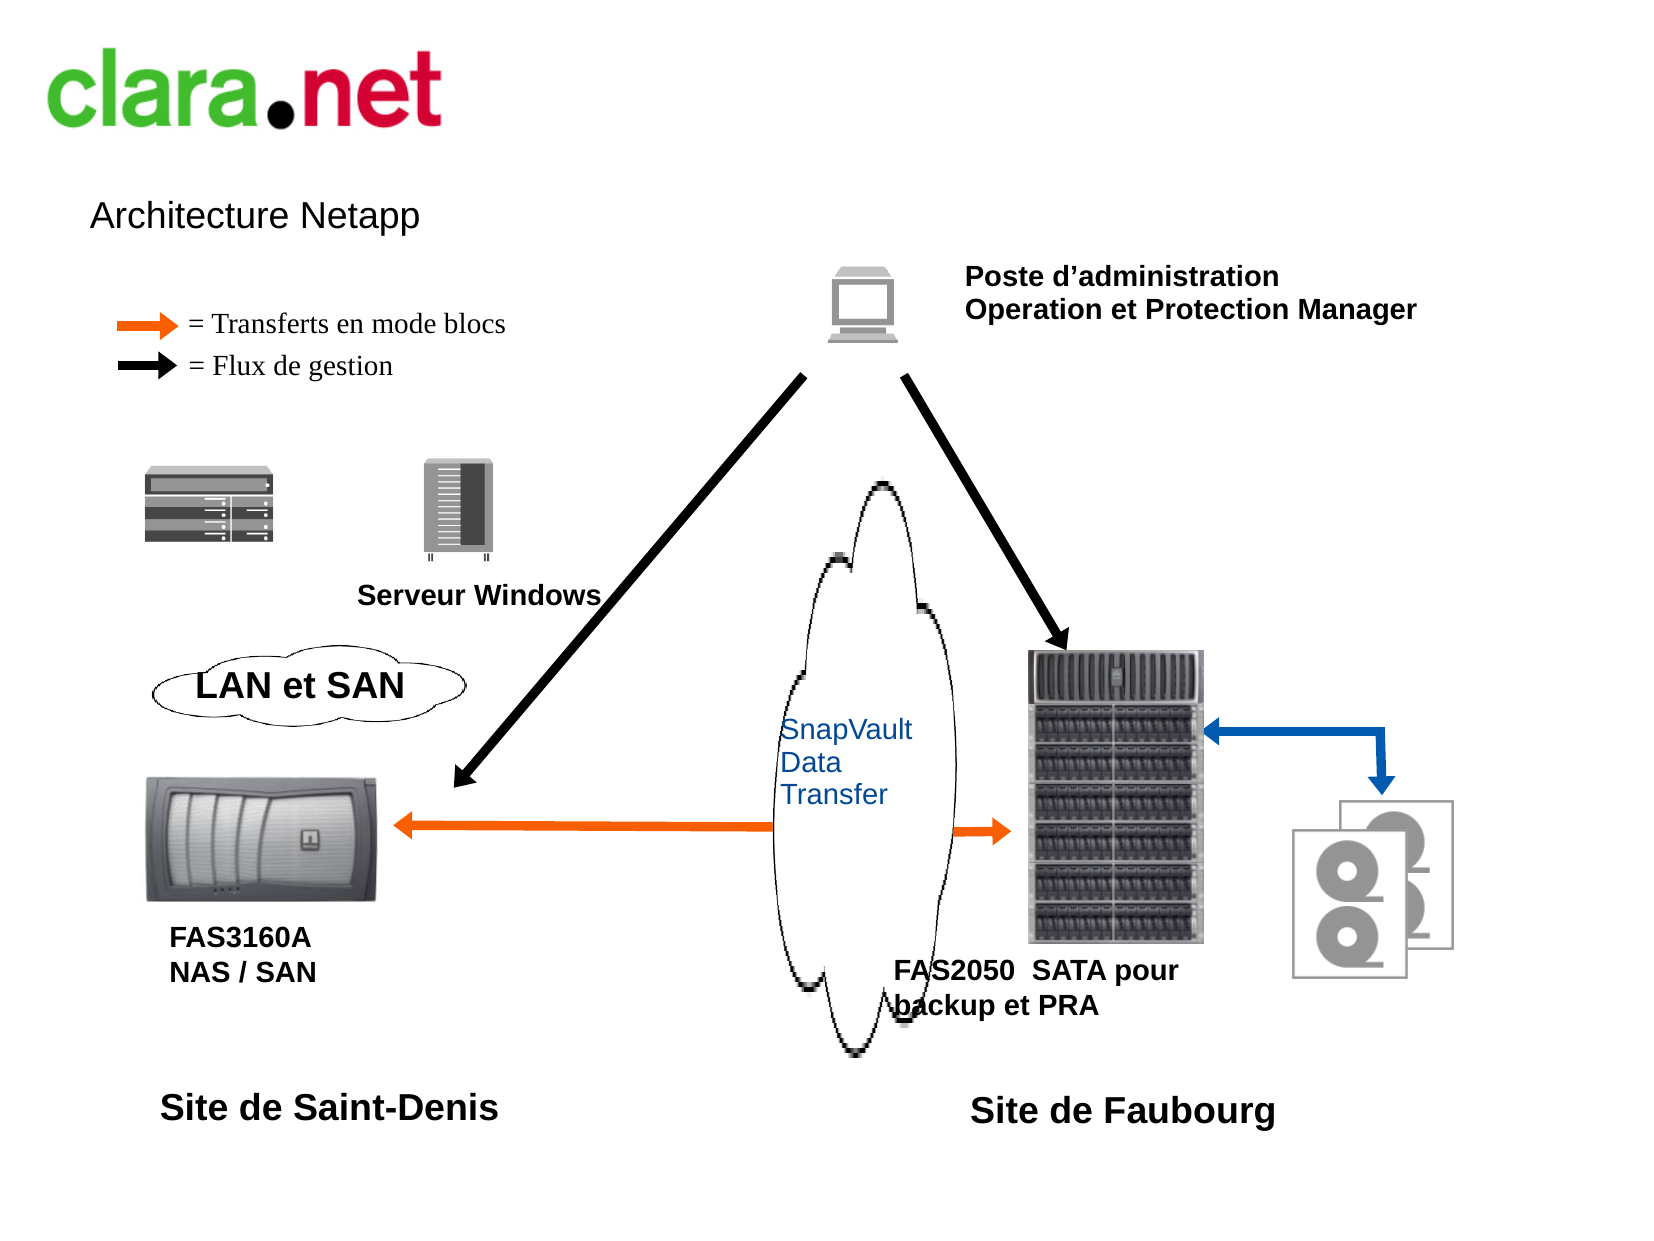

Architecture Netapp
Poste d’administration
Operation et Protection Manager
= Transferts en mode blocs
= Flux de gestion
Serveur Windows
LAN et SAN
SnapVault
Data Transfer
FAS3160A
NAS / SAN
FAS2050 SATA pour
backup et PRA
Site de Saint-Denis
Site de Faubourg